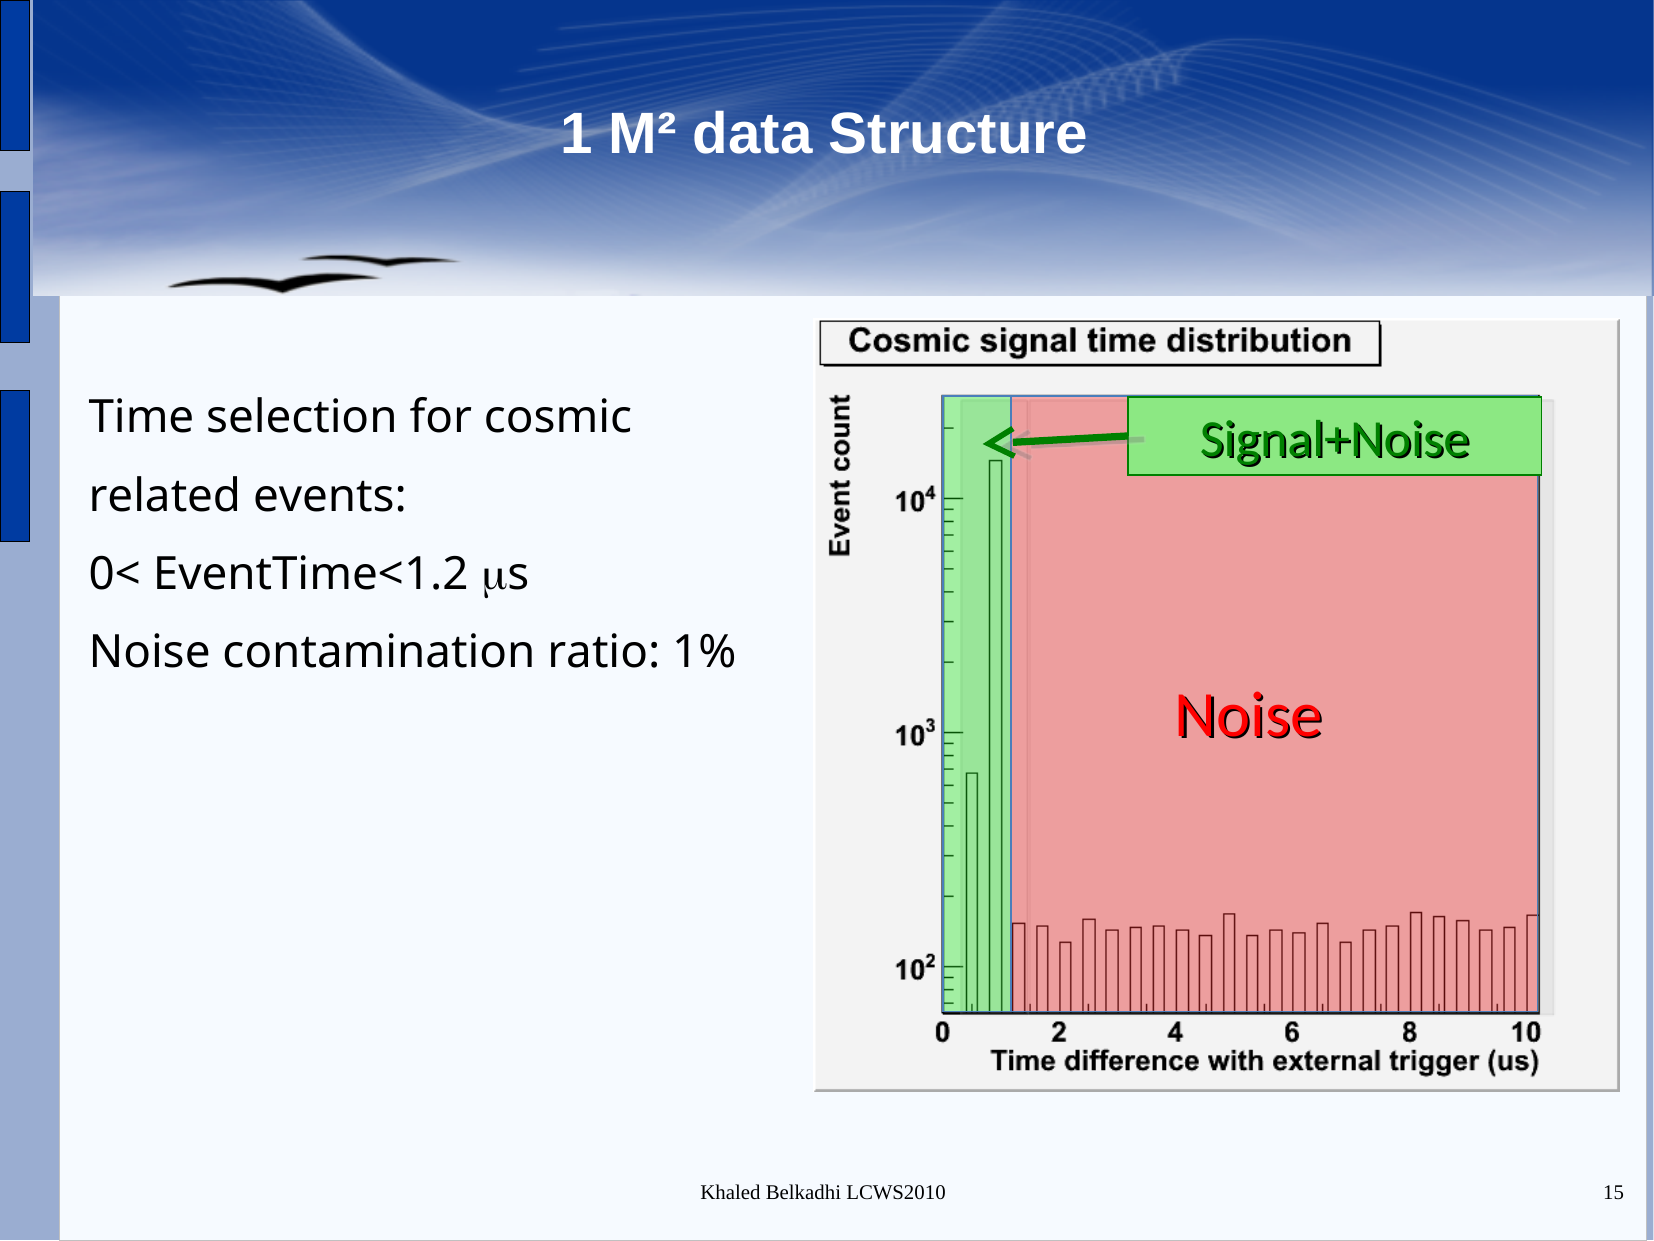

# 1 M² data Structure
Signal+Noise
Noise
Time selection for cosmic
related events:
0< EventTime<1.2 ms
Noise contamination ratio: 1%
Khaled Belkadhi LCWS2010